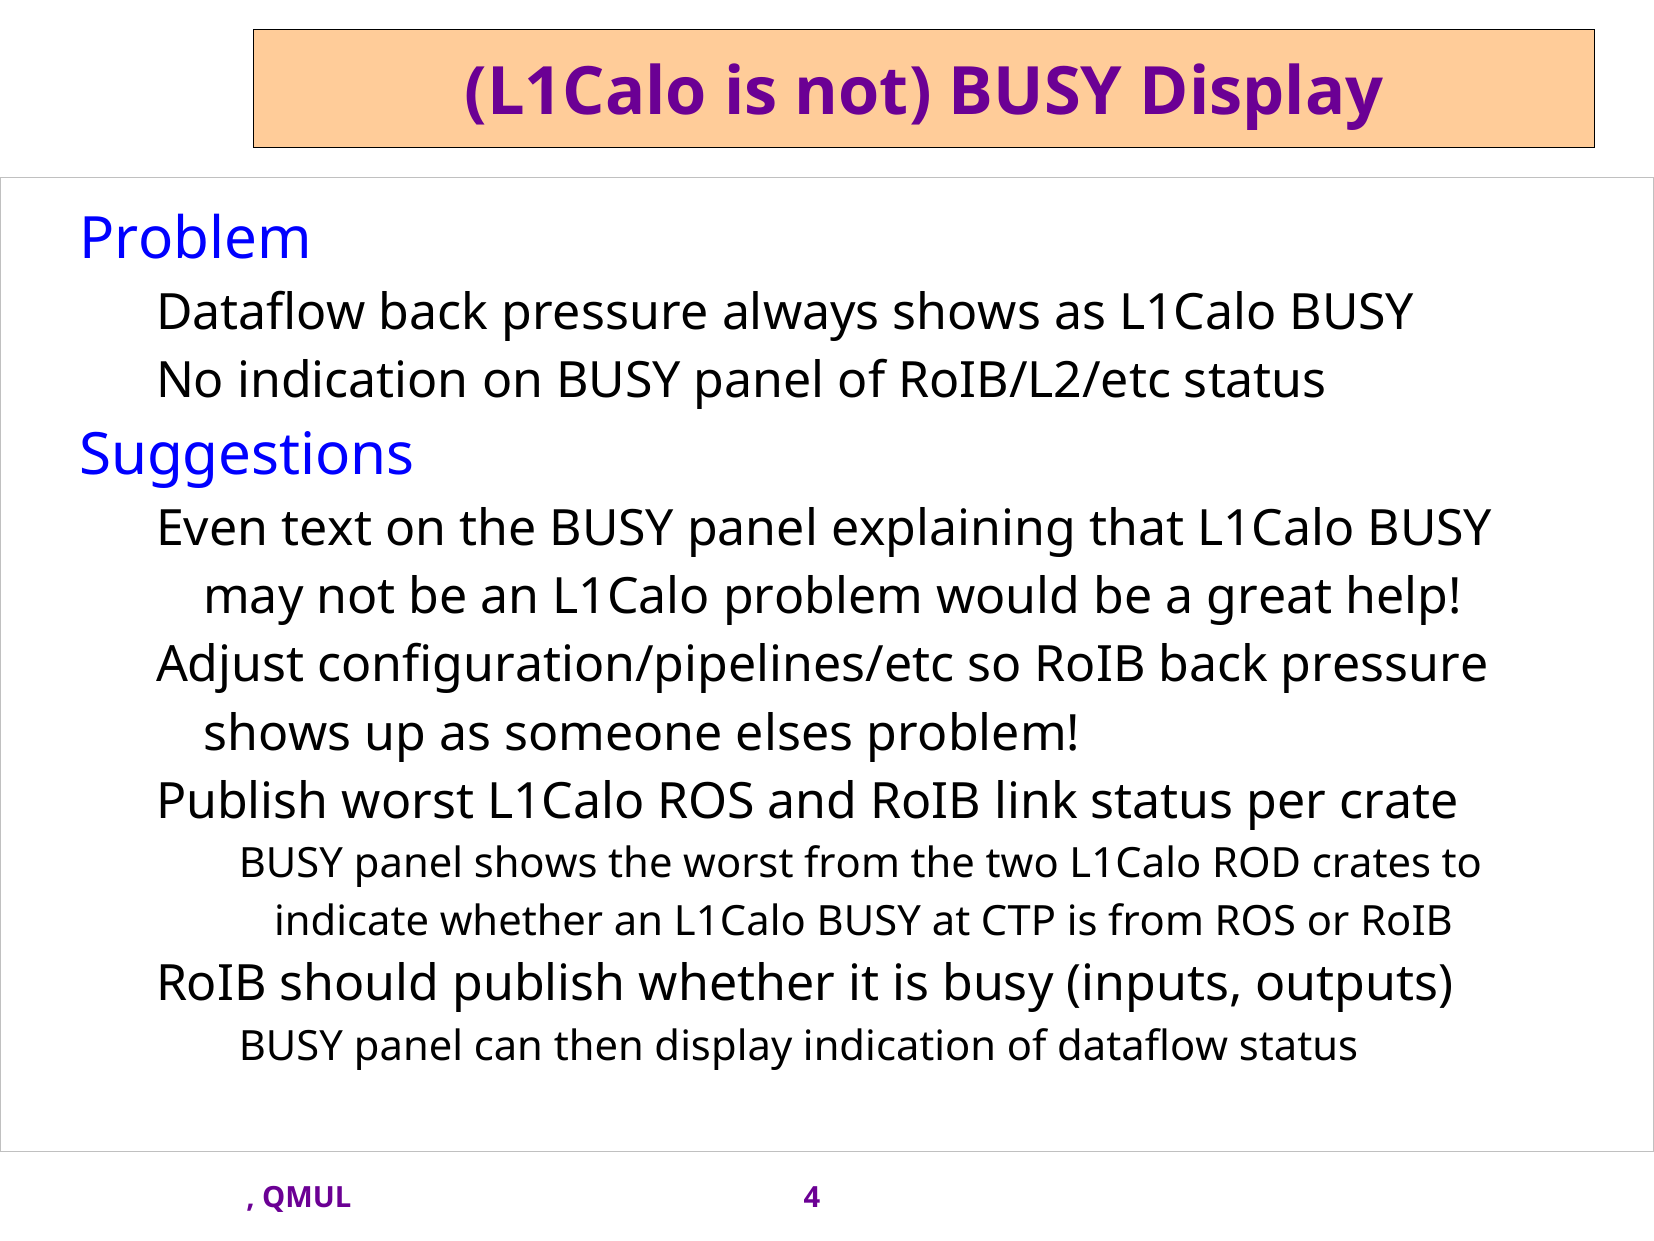

# (L1Calo is not) BUSY Display
Problem
Dataflow back pressure always shows as L1Calo BUSY
No indication on BUSY panel of RoIB/L2/etc status
Suggestions
Even text on the BUSY panel explaining that L1Calo BUSY may not be an L1Calo problem would be a great help!
Adjust configuration/pipelines/etc so RoIB back pressure shows up as someone elses problem!
Publish worst L1Calo ROS and RoIB link status per crate
BUSY panel shows the worst from the two L1Calo ROD crates to indicate whether an L1Calo BUSY at CTP is from ROS or RoIB
RoIB should publish whether it is busy (inputs, outputs)
BUSY panel can then display indication of dataflow status